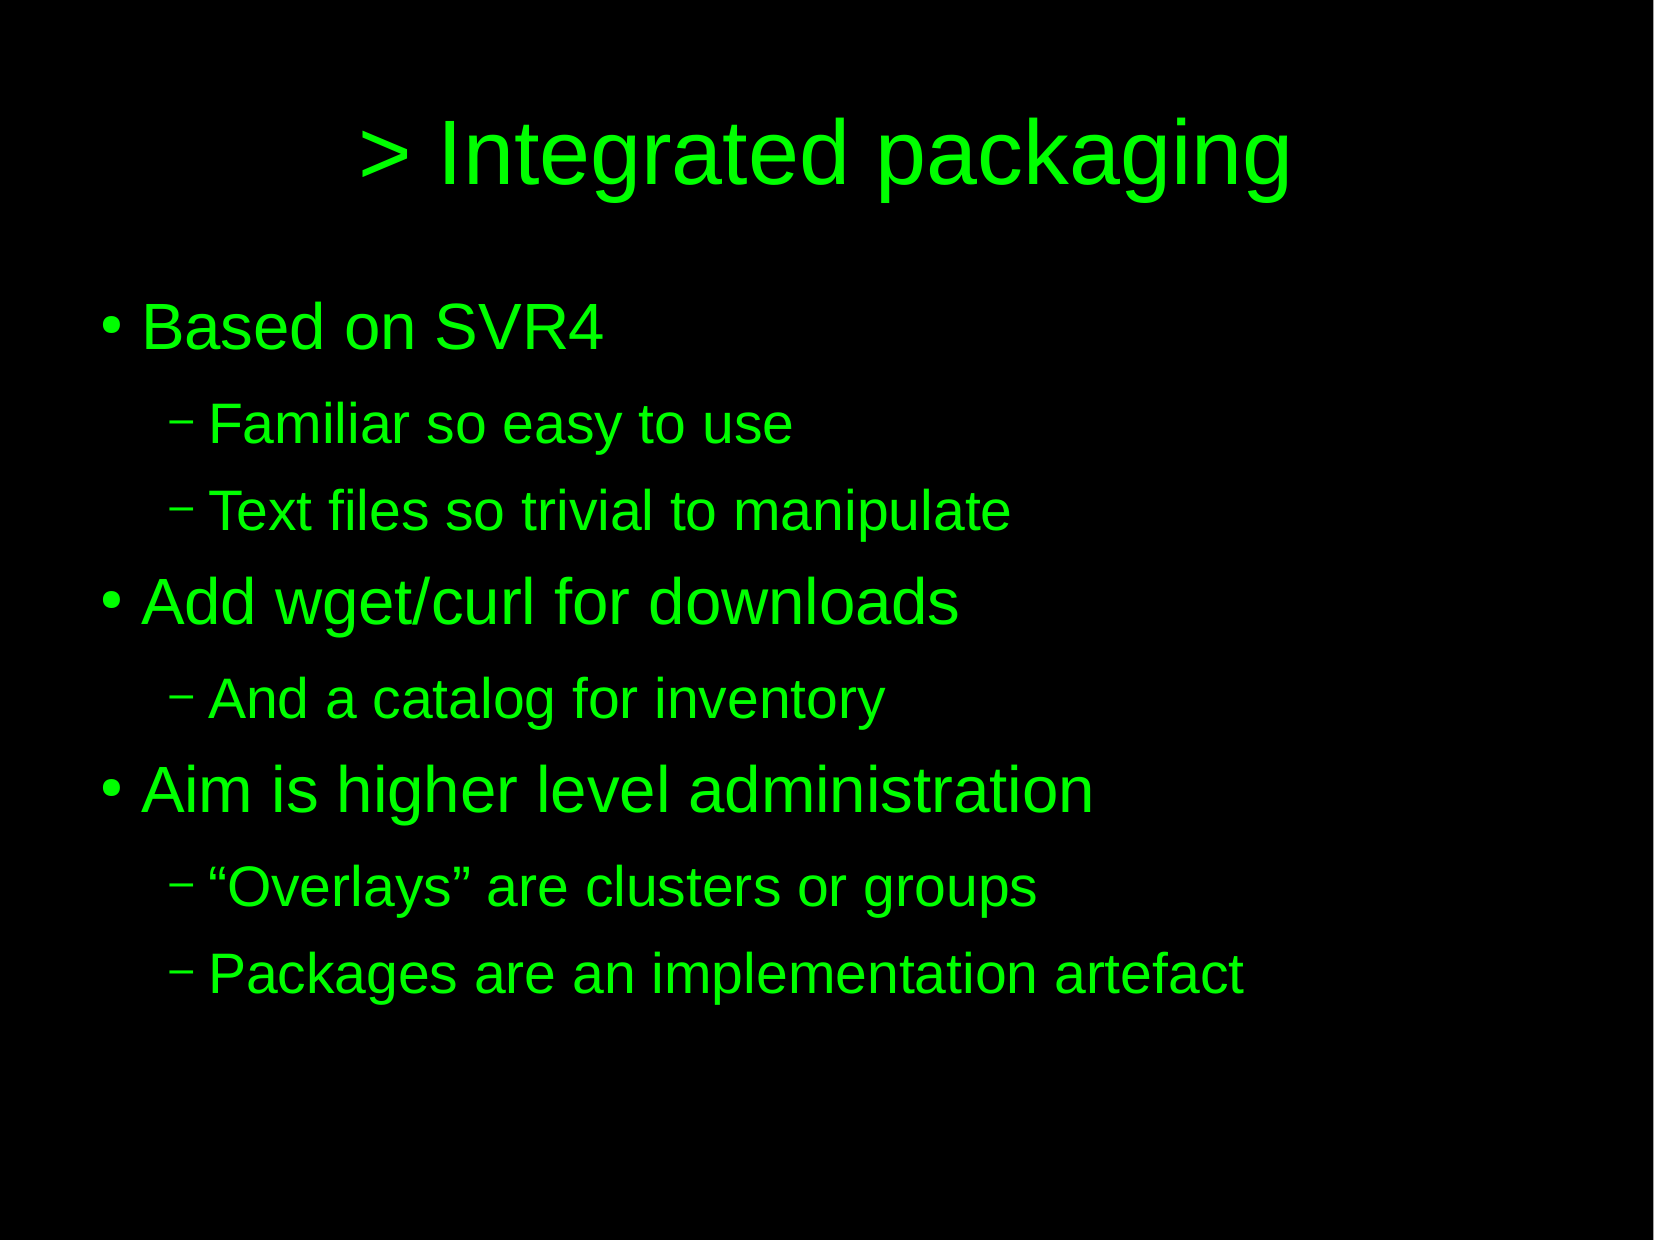

# > Integrated packaging
 Based on SVR4
 Familiar so easy to use
 Text files so trivial to manipulate
 Add wget/curl for downloads
 And a catalog for inventory
 Aim is higher level administration
 “Overlays” are clusters or groups
 Packages are an implementation artefact